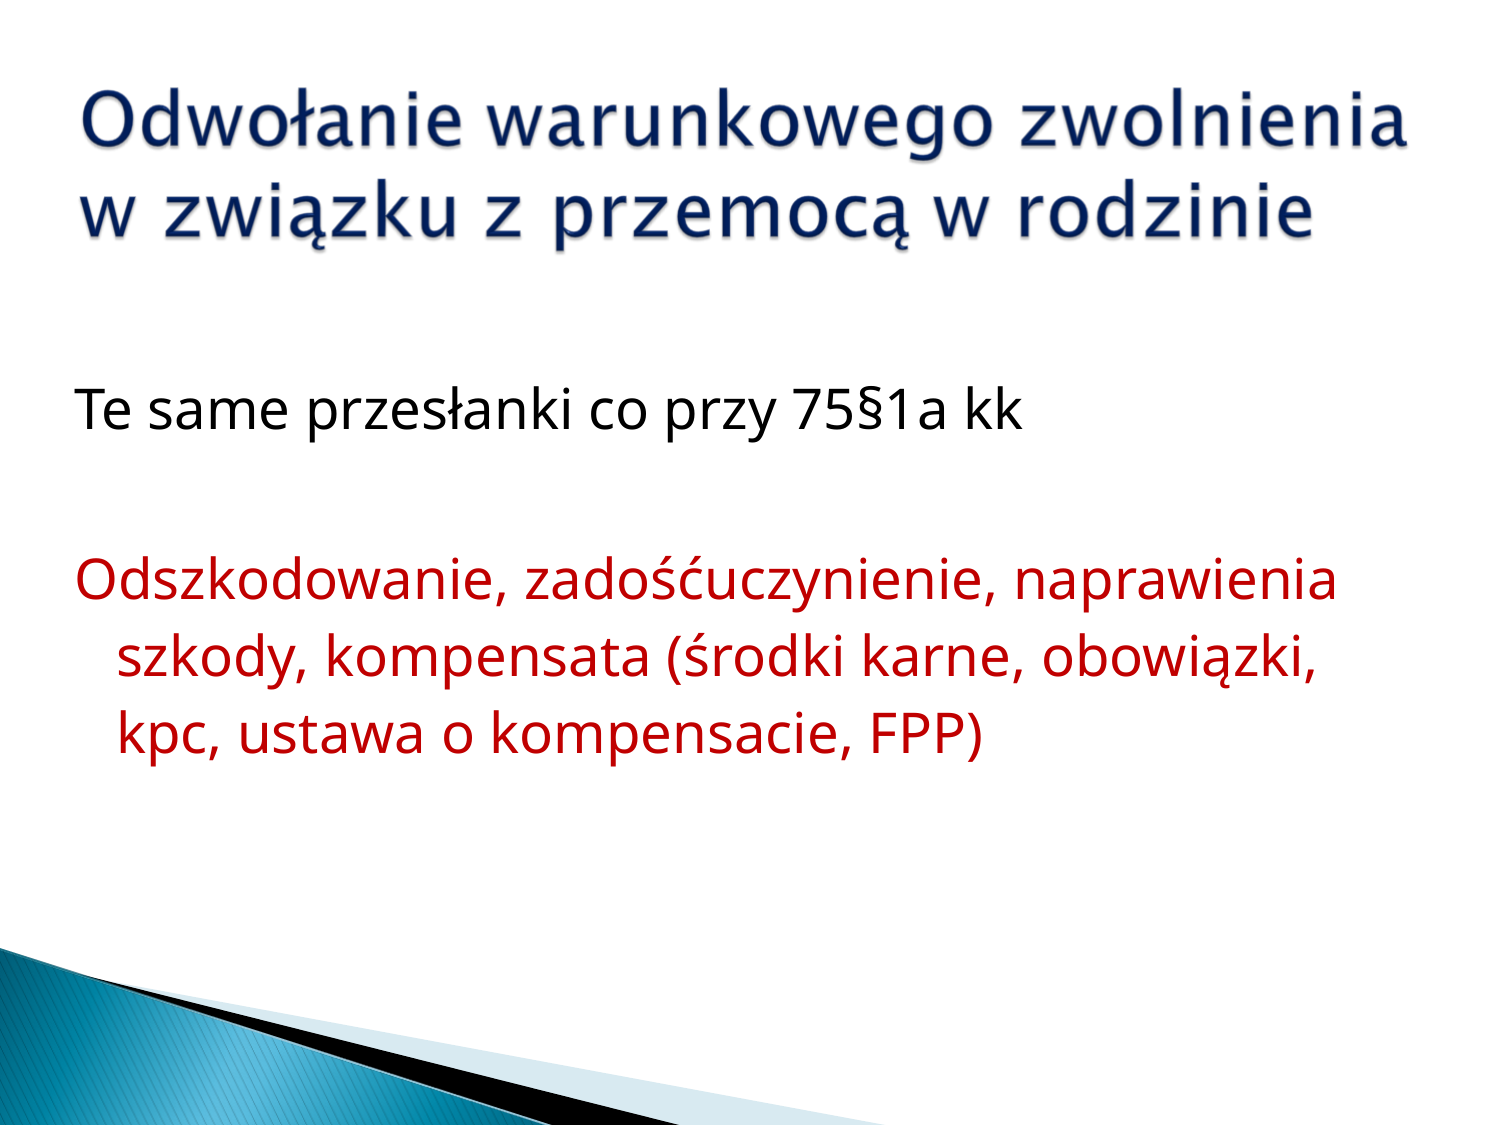

# Te same przesłanki co przy 75§1a kk
Odszkodowanie, zadośćuczynienie, naprawienia szkody, kompensata (środki karne, obowiązki, kpc, ustawa o kompensacie, FPP)